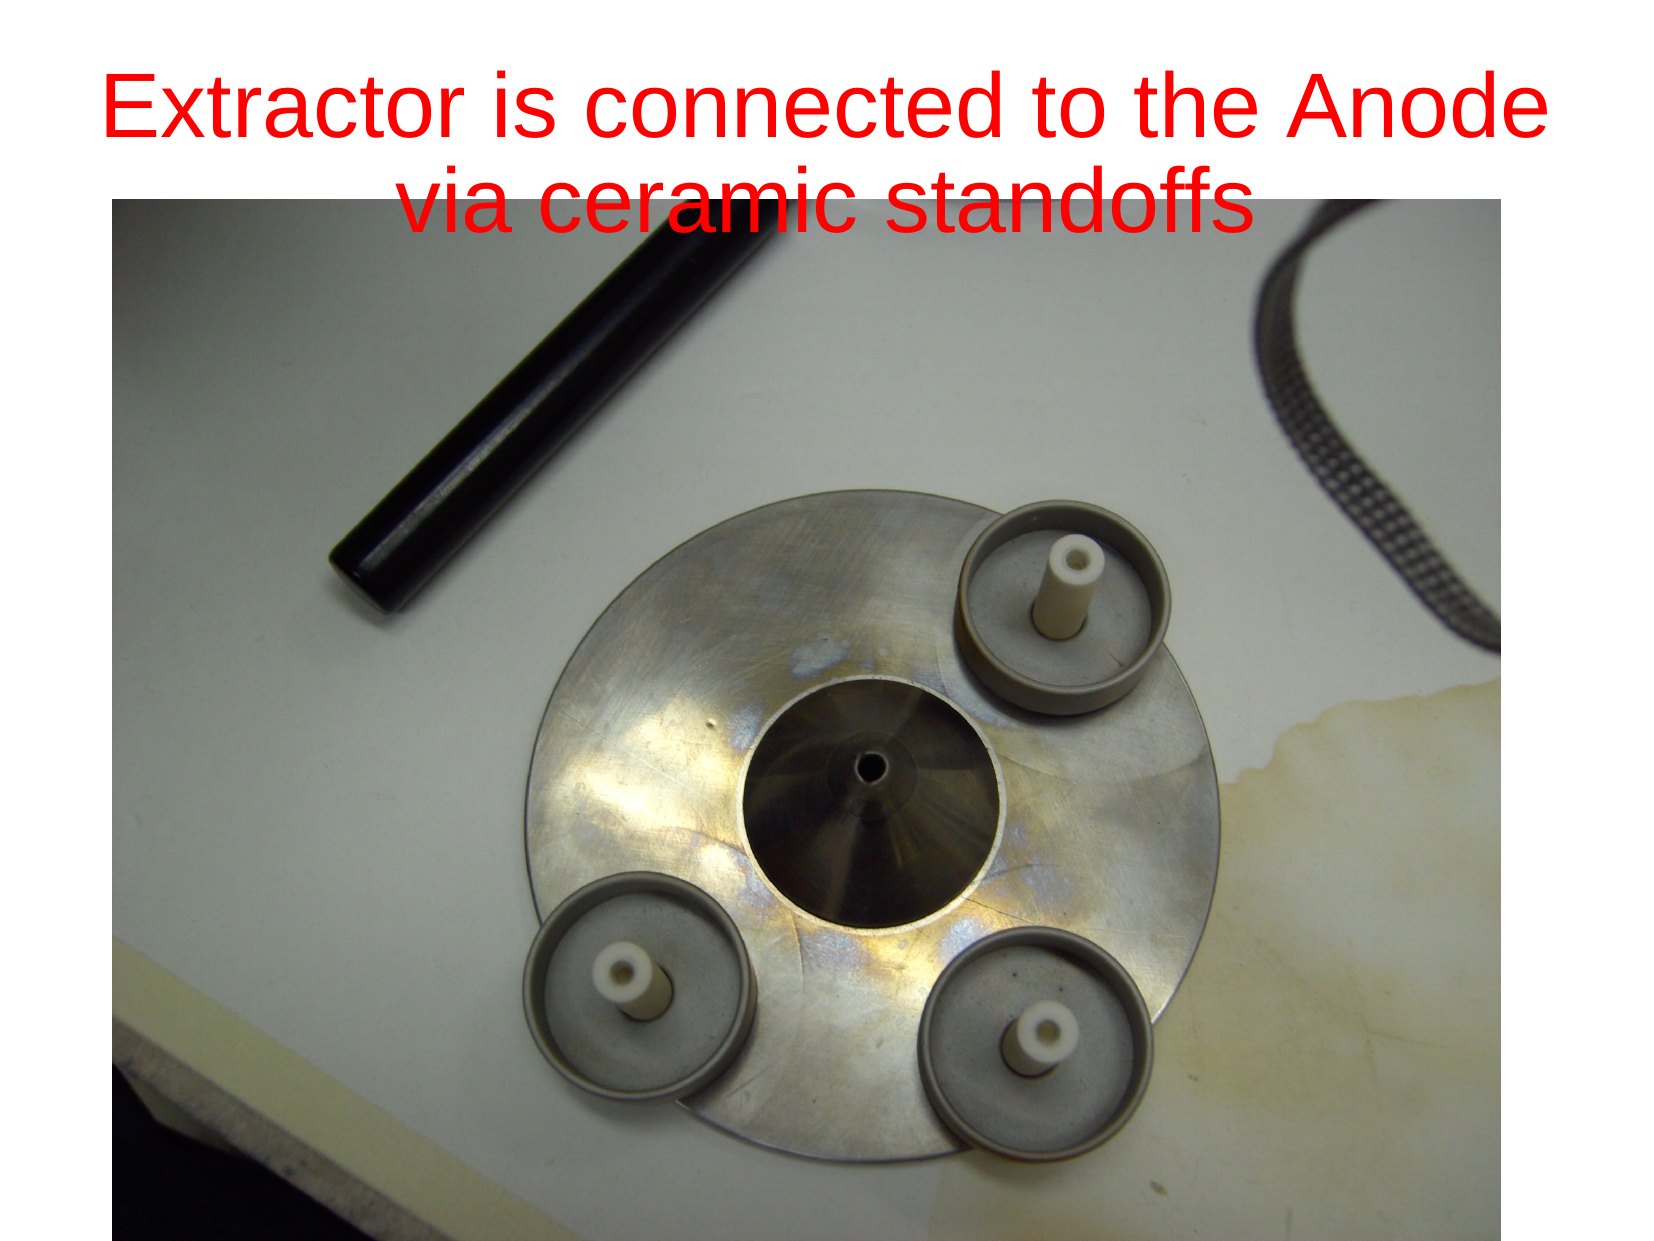

# Extractor is connected to the Anode via ceramic standoffs